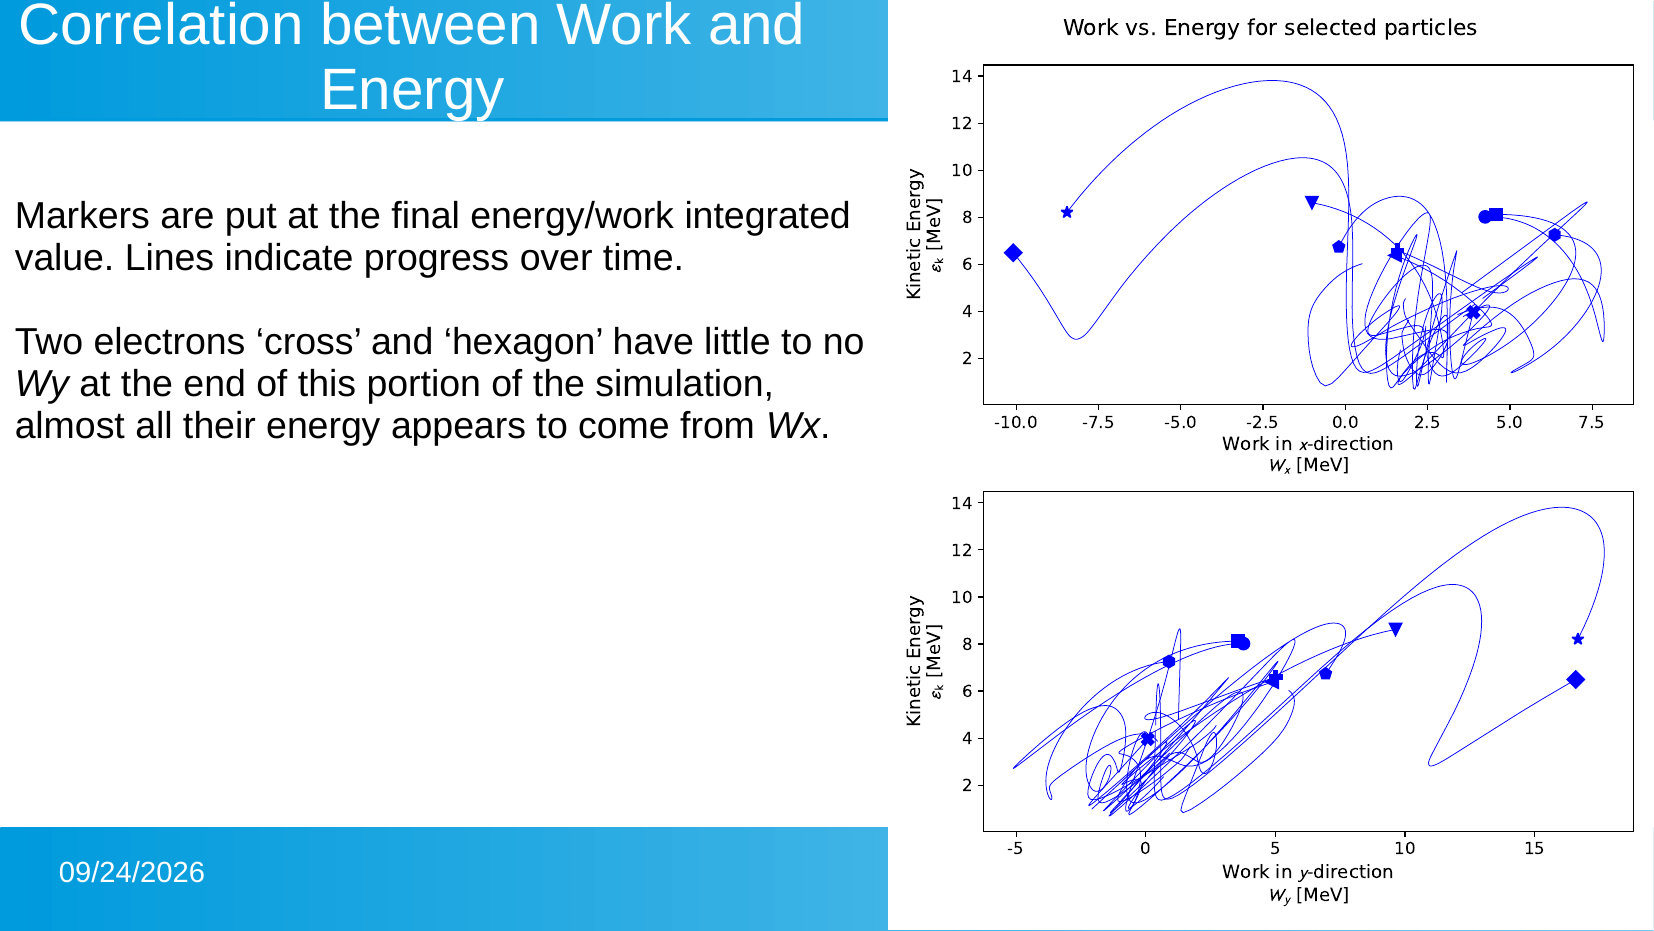

# Correlation between Work and Energy
Markers are put at the final energy/work integrated value. Lines indicate progress over time.
Two electrons ‘cross’ and ‘hexagon’ have little to no Wy at the end of this portion of the simulation, almost all their energy appears to come from Wx.
11